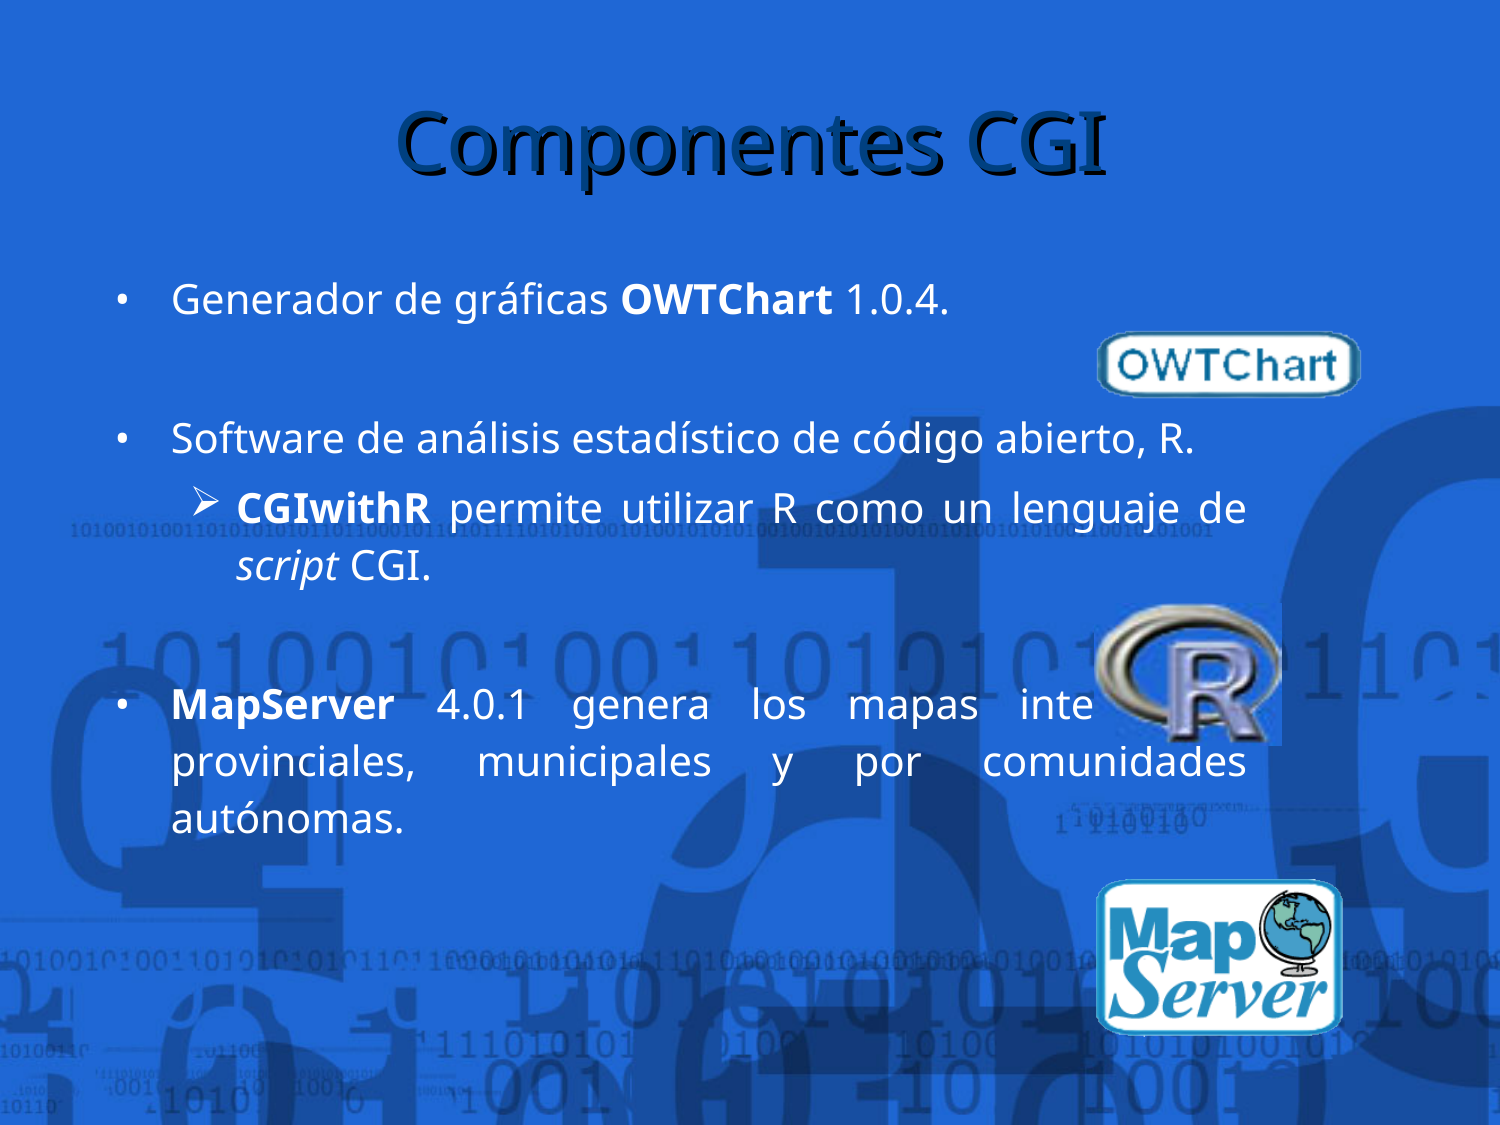

# Componentes CGI
Generador de gráficas OWTChart 1.0.4.
Software de análisis estadístico de código abierto, R.
CGIwithR permite utilizar R como un lenguaje de script CGI.
MapServer 4.0.1 genera los mapas interactivos provinciales, municipales y por comunidades autónomas.